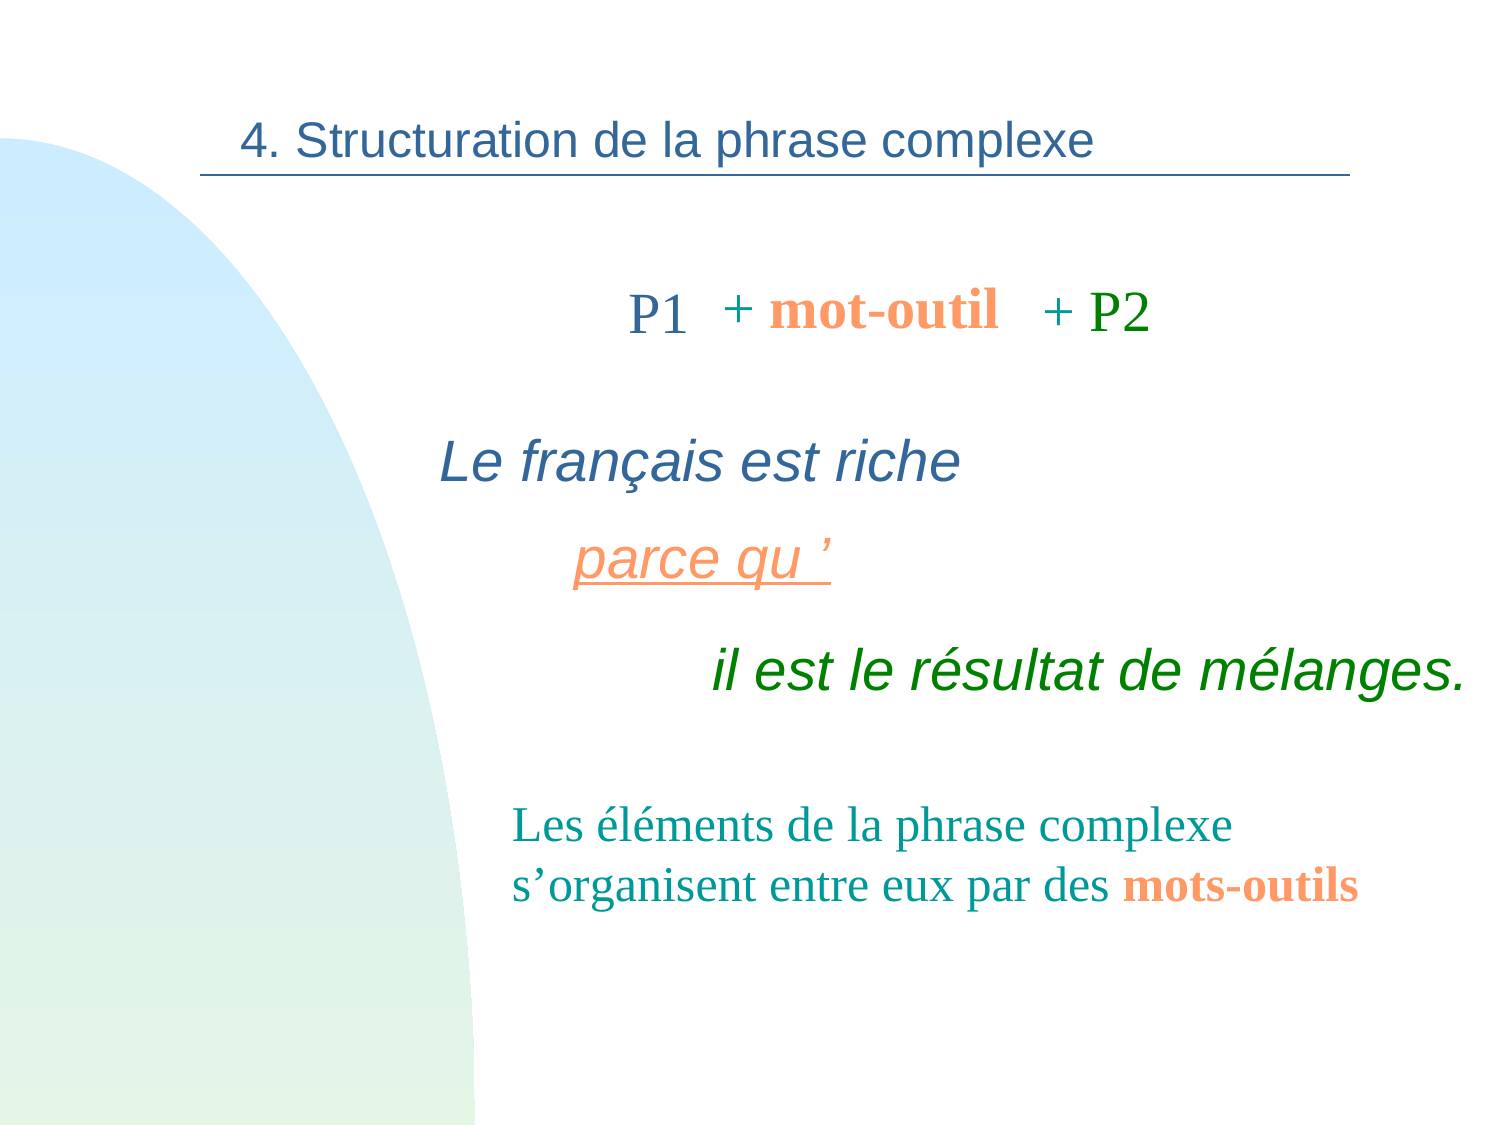

4. Structuration de la phrase complexe
+ mot-outil
+ P2
P1
# Le français est riche
parce qu ’
il est le résultat de mélanges.
Les éléments de la phrase complexe s’organisent entre eux par des mots-outils